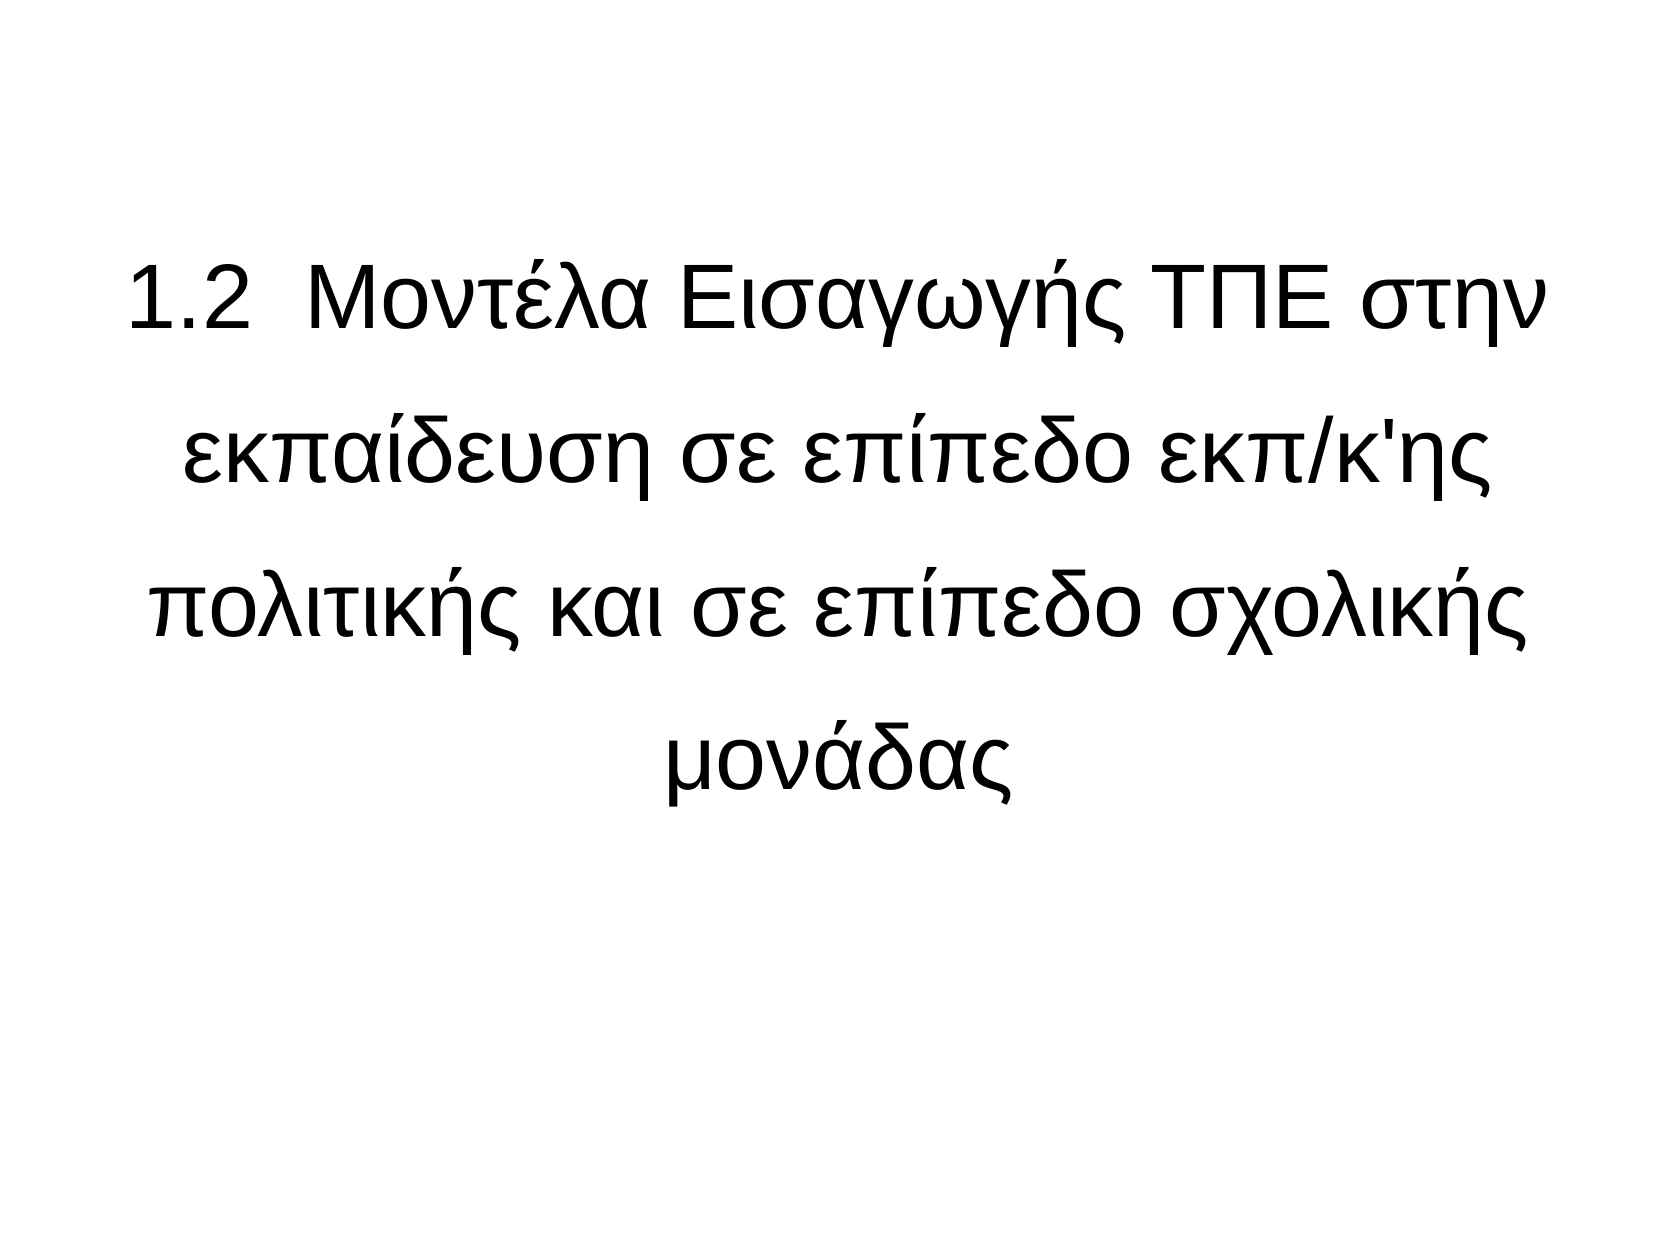

# 1.2 Μοντέλα Εισαγωγής ΤΠΕ στην εκπαίδευση σε επίπεδο εκπ/κ'ης πολιτικής και σε επίπεδο σχολικής μονάδας